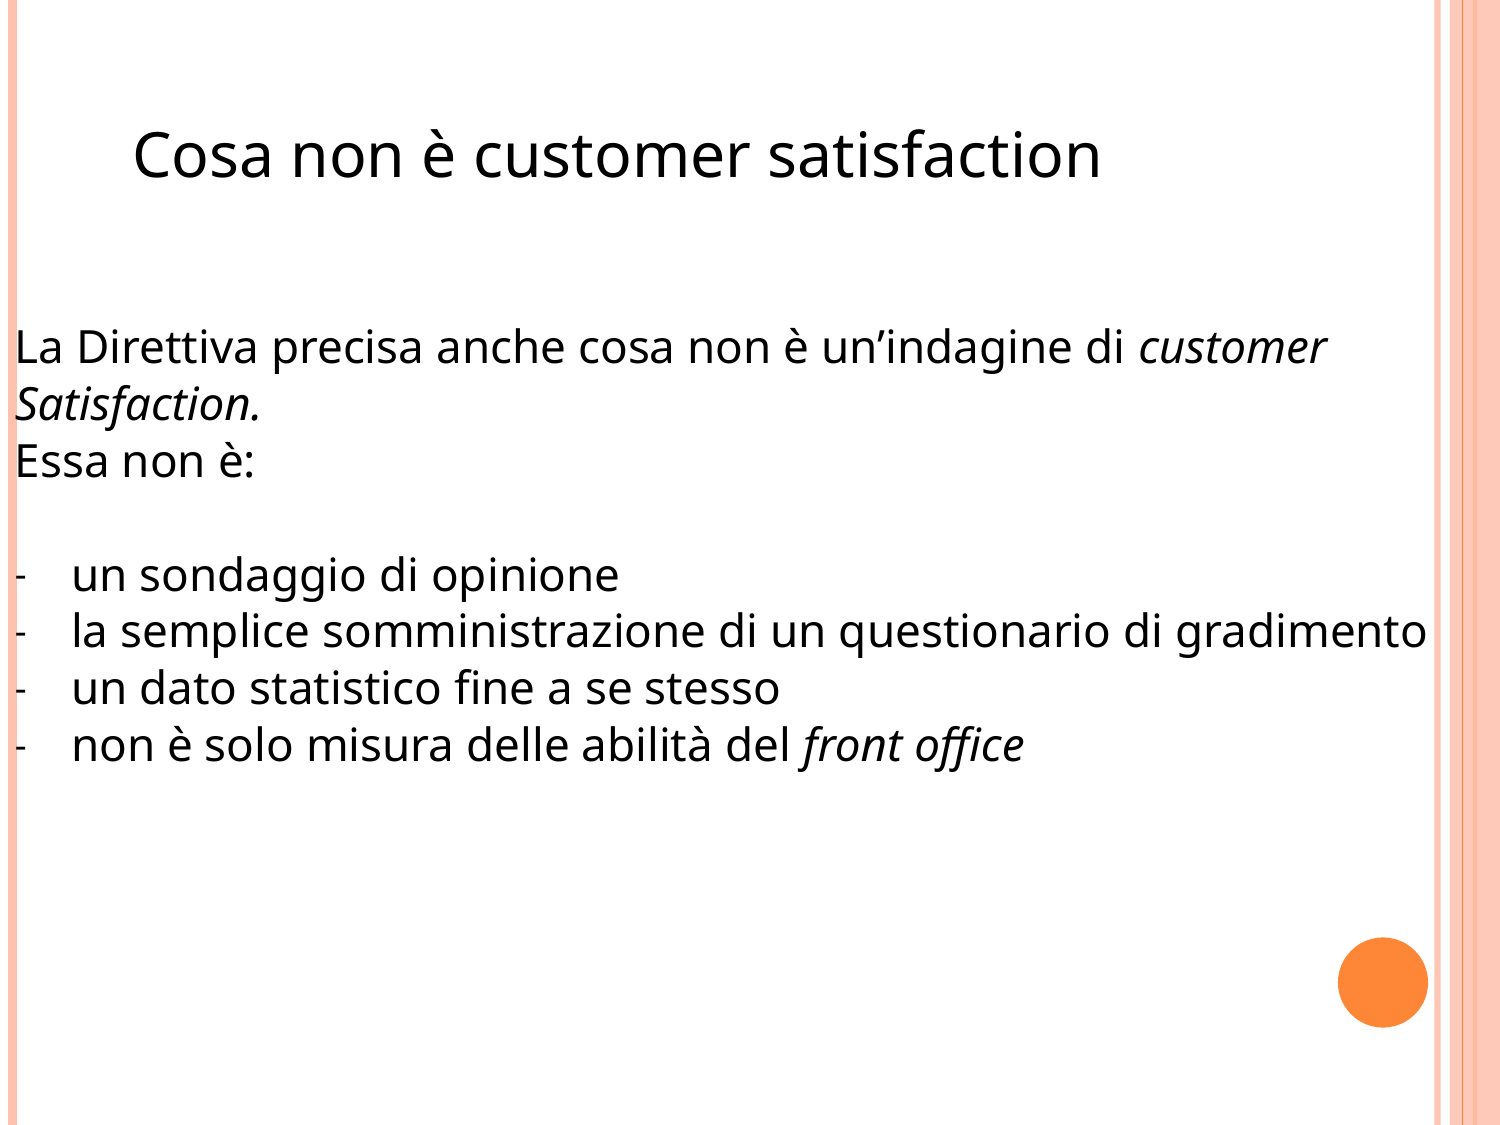

Cosa non è customer satisfaction
La Direttiva precisa anche cosa non è un’indagine di customer
Satisfaction.
Essa non è:
un sondaggio di opinione
la semplice somministrazione di un questionario di gradimento
un dato statistico fine a se stesso
non è solo misura delle abilità del front office